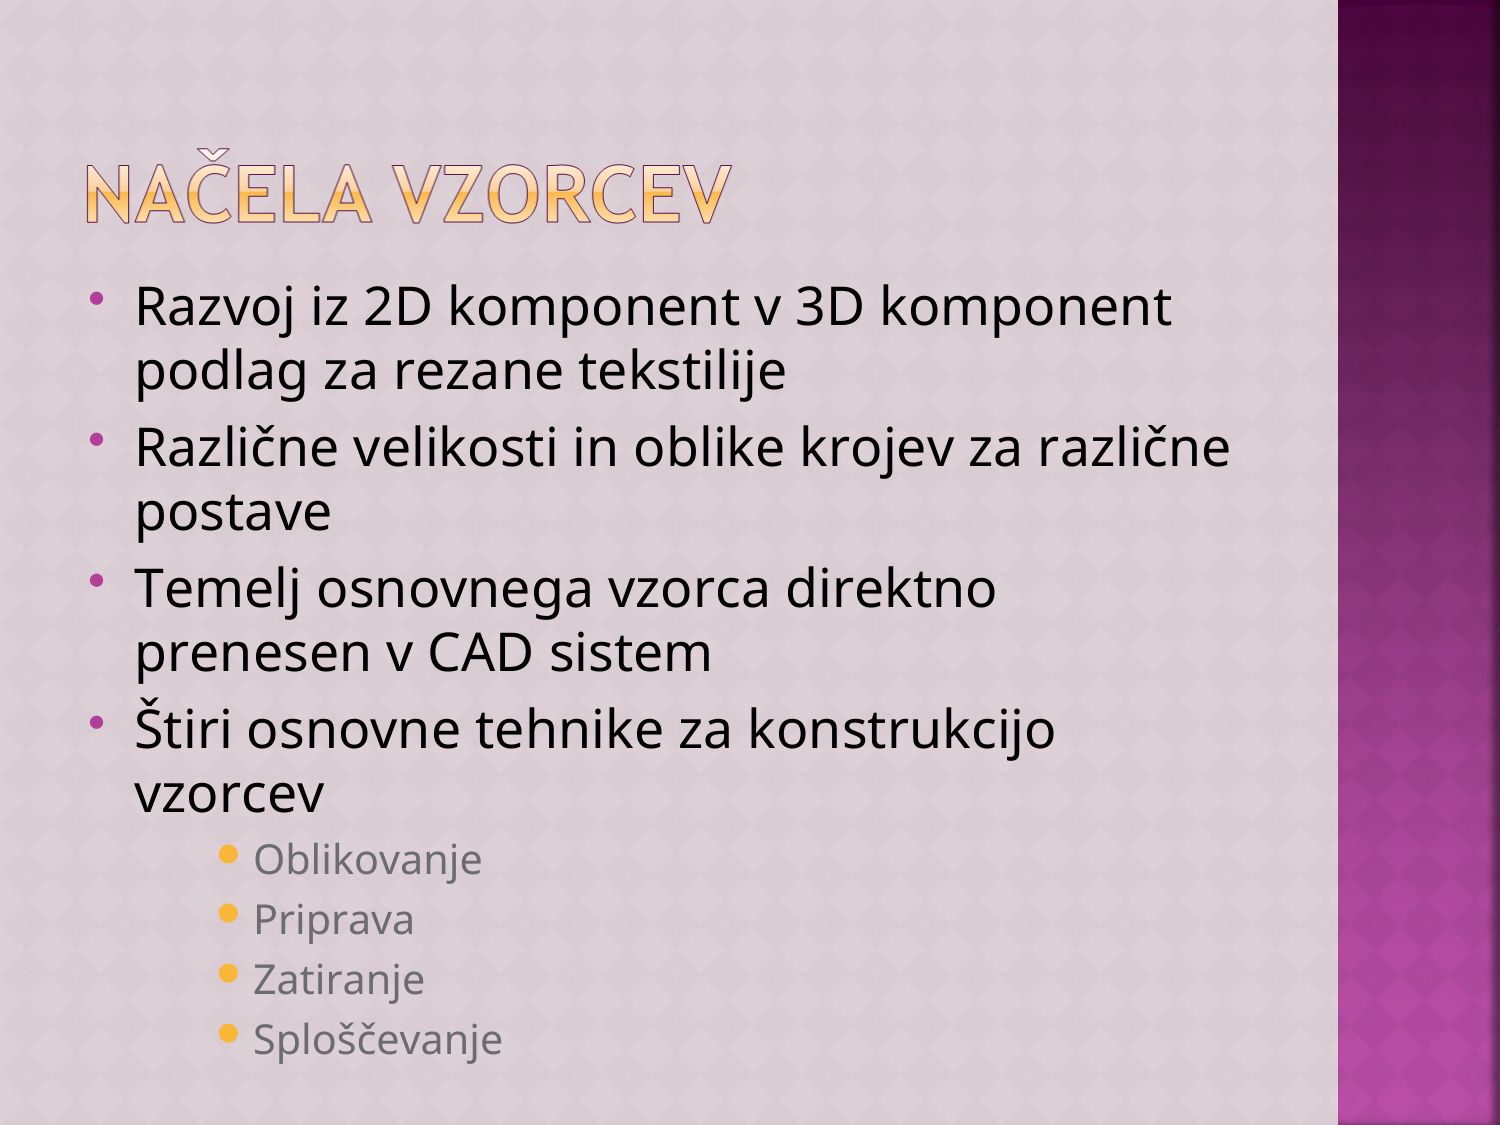

# Razvoj iz 2D komponent v 3D komponent podlag za rezane tekstilije
Različne velikosti in oblike krojev za različne postave
Temelj osnovnega vzorca direktno prenesen v CAD sistem
Štiri osnovne tehnike za konstrukcijo vzorcev
Oblikovanje
Priprava
Zatiranje
Sploščevanje